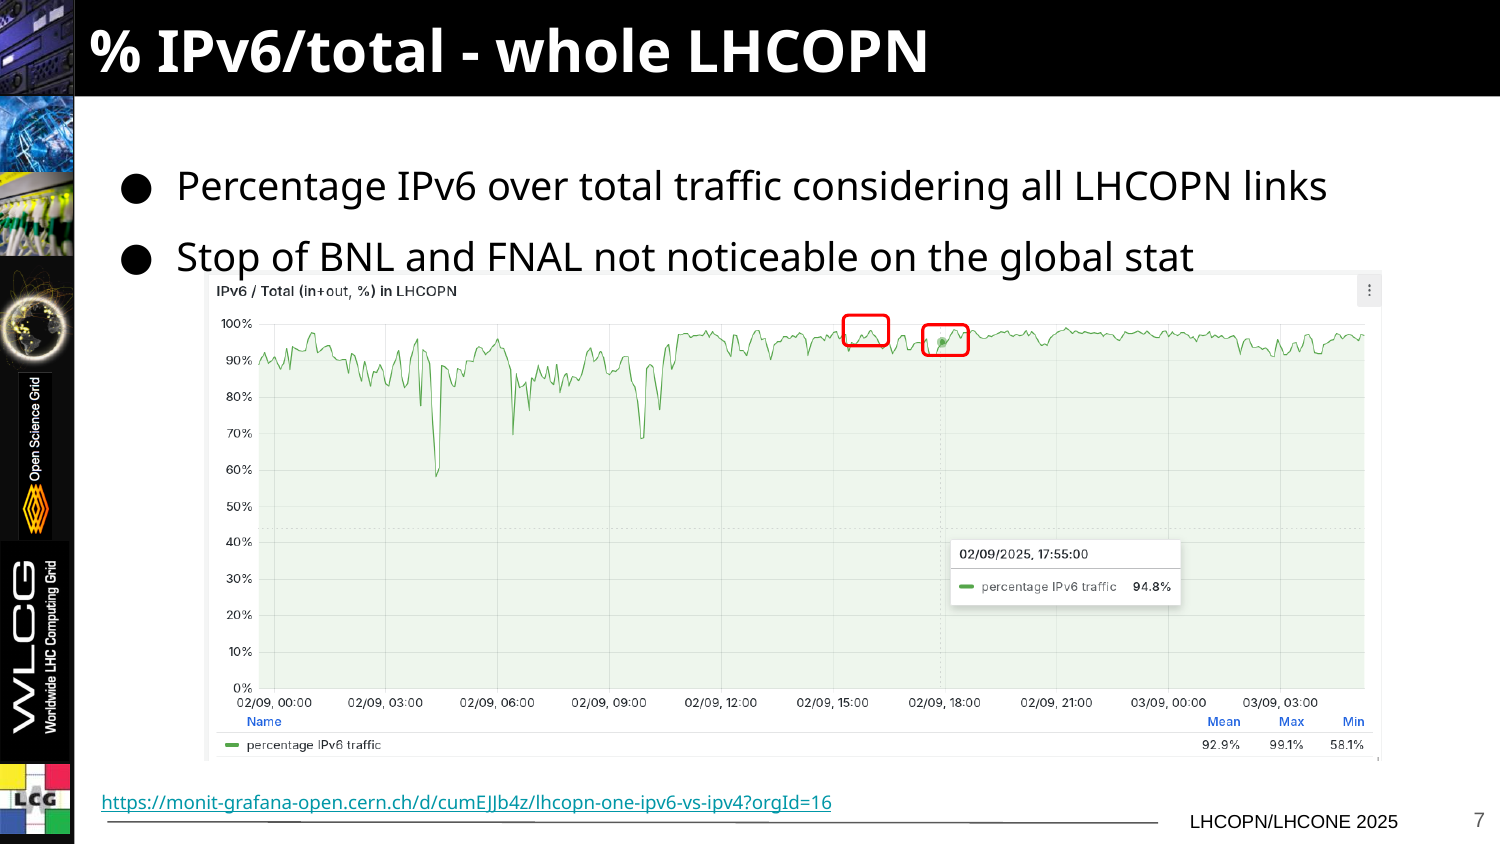

# % IPv6/total - whole LHCOPN
Percentage IPv6 over total traffic considering all LHCOPN links
Stop of BNL and FNAL not noticeable on the global stat
https://monit-grafana-open.cern.ch/d/cumEJJb4z/lhcopn-one-ipv6-vs-ipv4?orgId=16